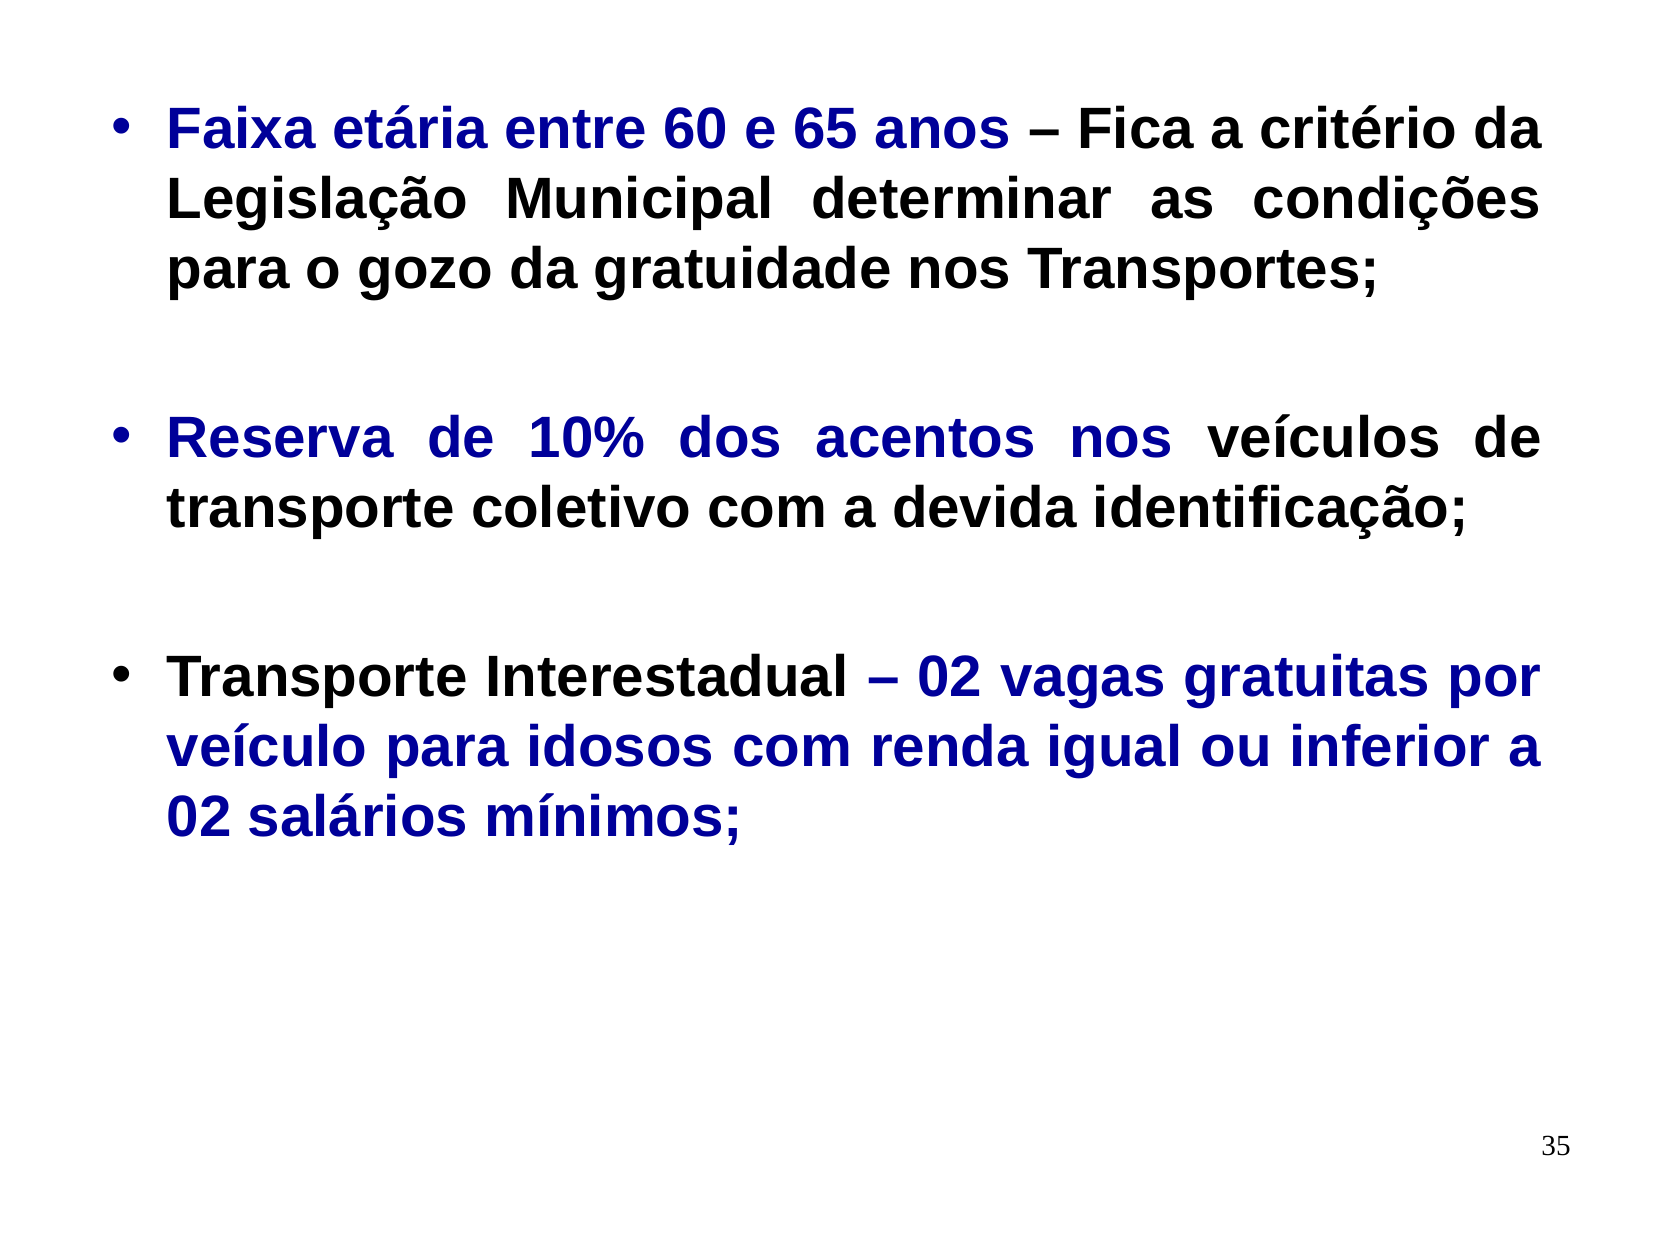

Faixa etária entre 60 e 65 anos – Fica a critério da Legislação Municipal determinar as condições para o gozo da gratuidade nos Transportes;
Reserva de 10% dos acentos nos veículos de transporte coletivo com a devida identificação;
Transporte Interestadual – 02 vagas gratuitas por veículo para idosos com renda igual ou inferior a 02 salários mínimos;
35